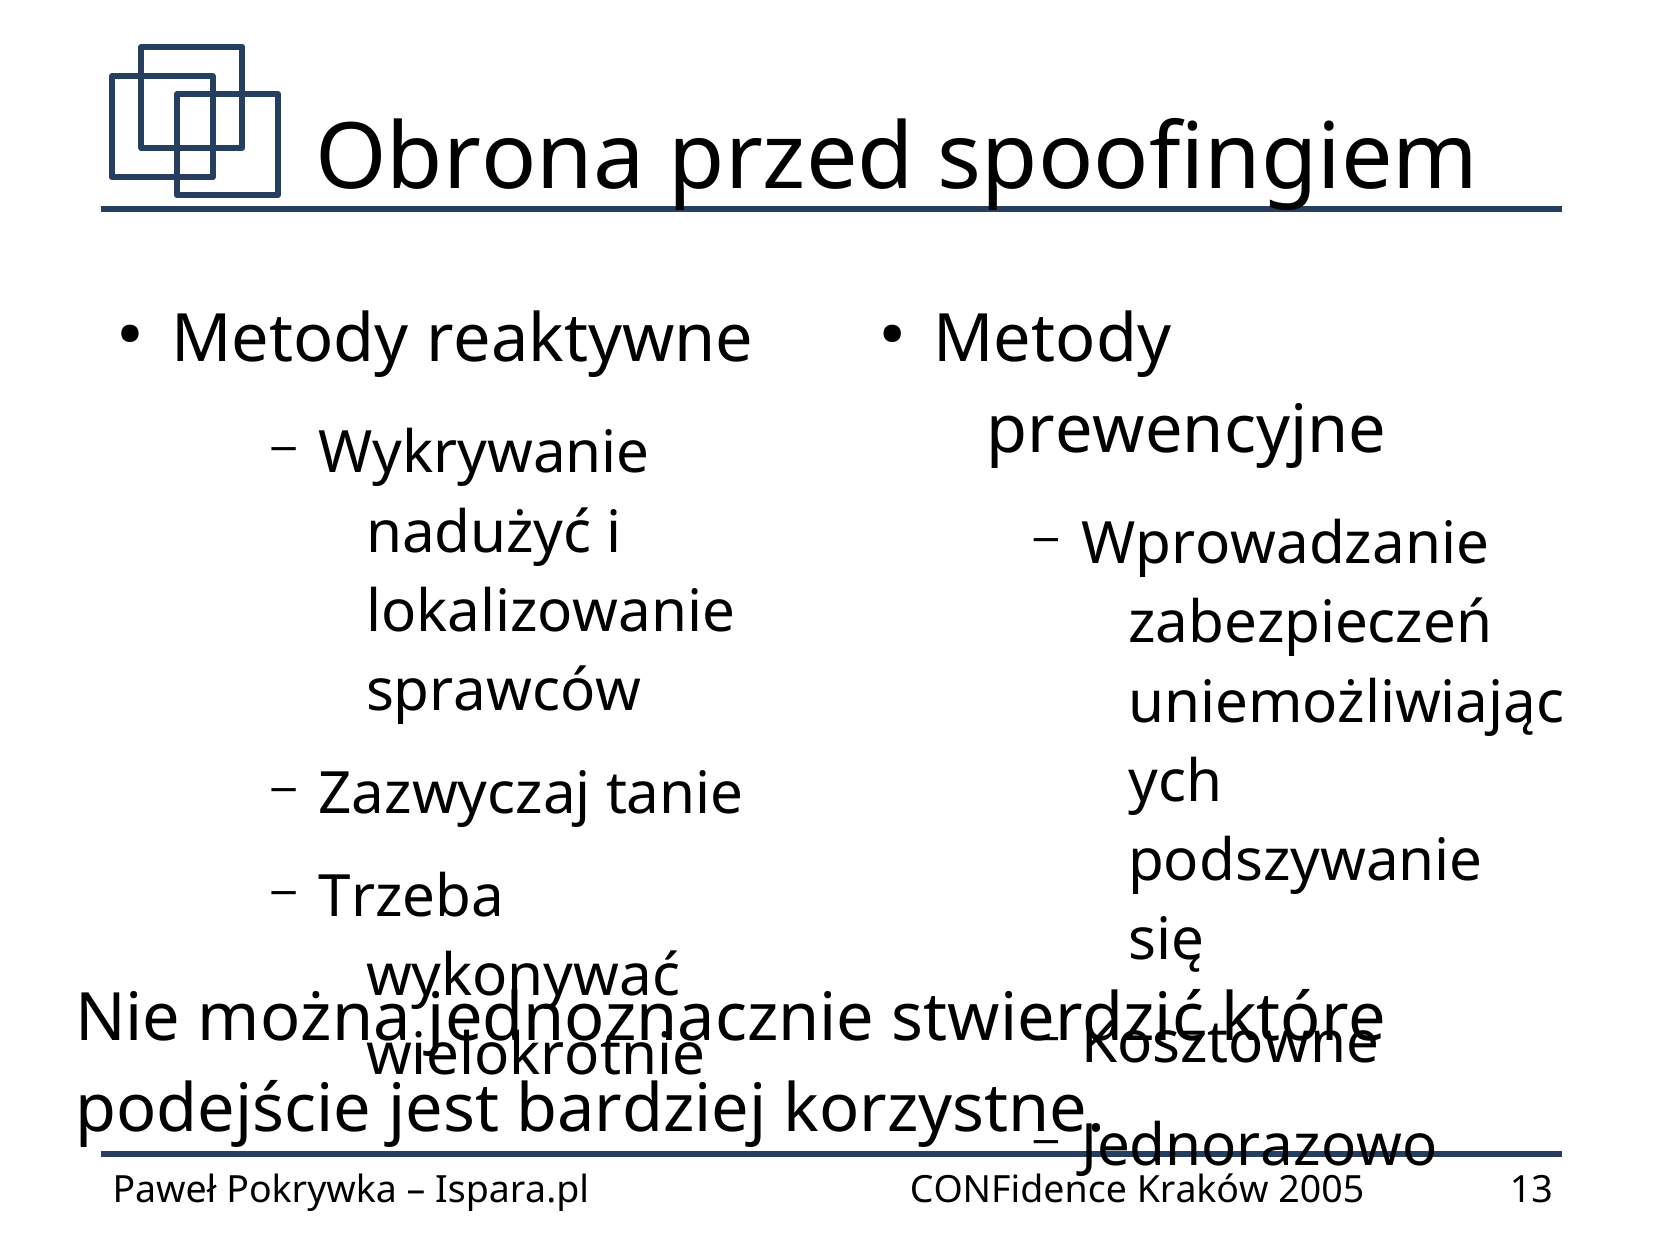

# Obrona przed spoofingiem
Metody reaktywne
Wykrywanie nadużyć i lokalizowanie sprawców
Zazwyczaj tanie
Trzeba wykonywać wielokrotnie
Metody prewencyjne
Wprowadzanie zabezpieczeń uniemożliwiających podszywanie się
Kosztowne
Jednorazowo
Nie można jednoznacznie stwierdzić które podejście jest bardziej korzystne.